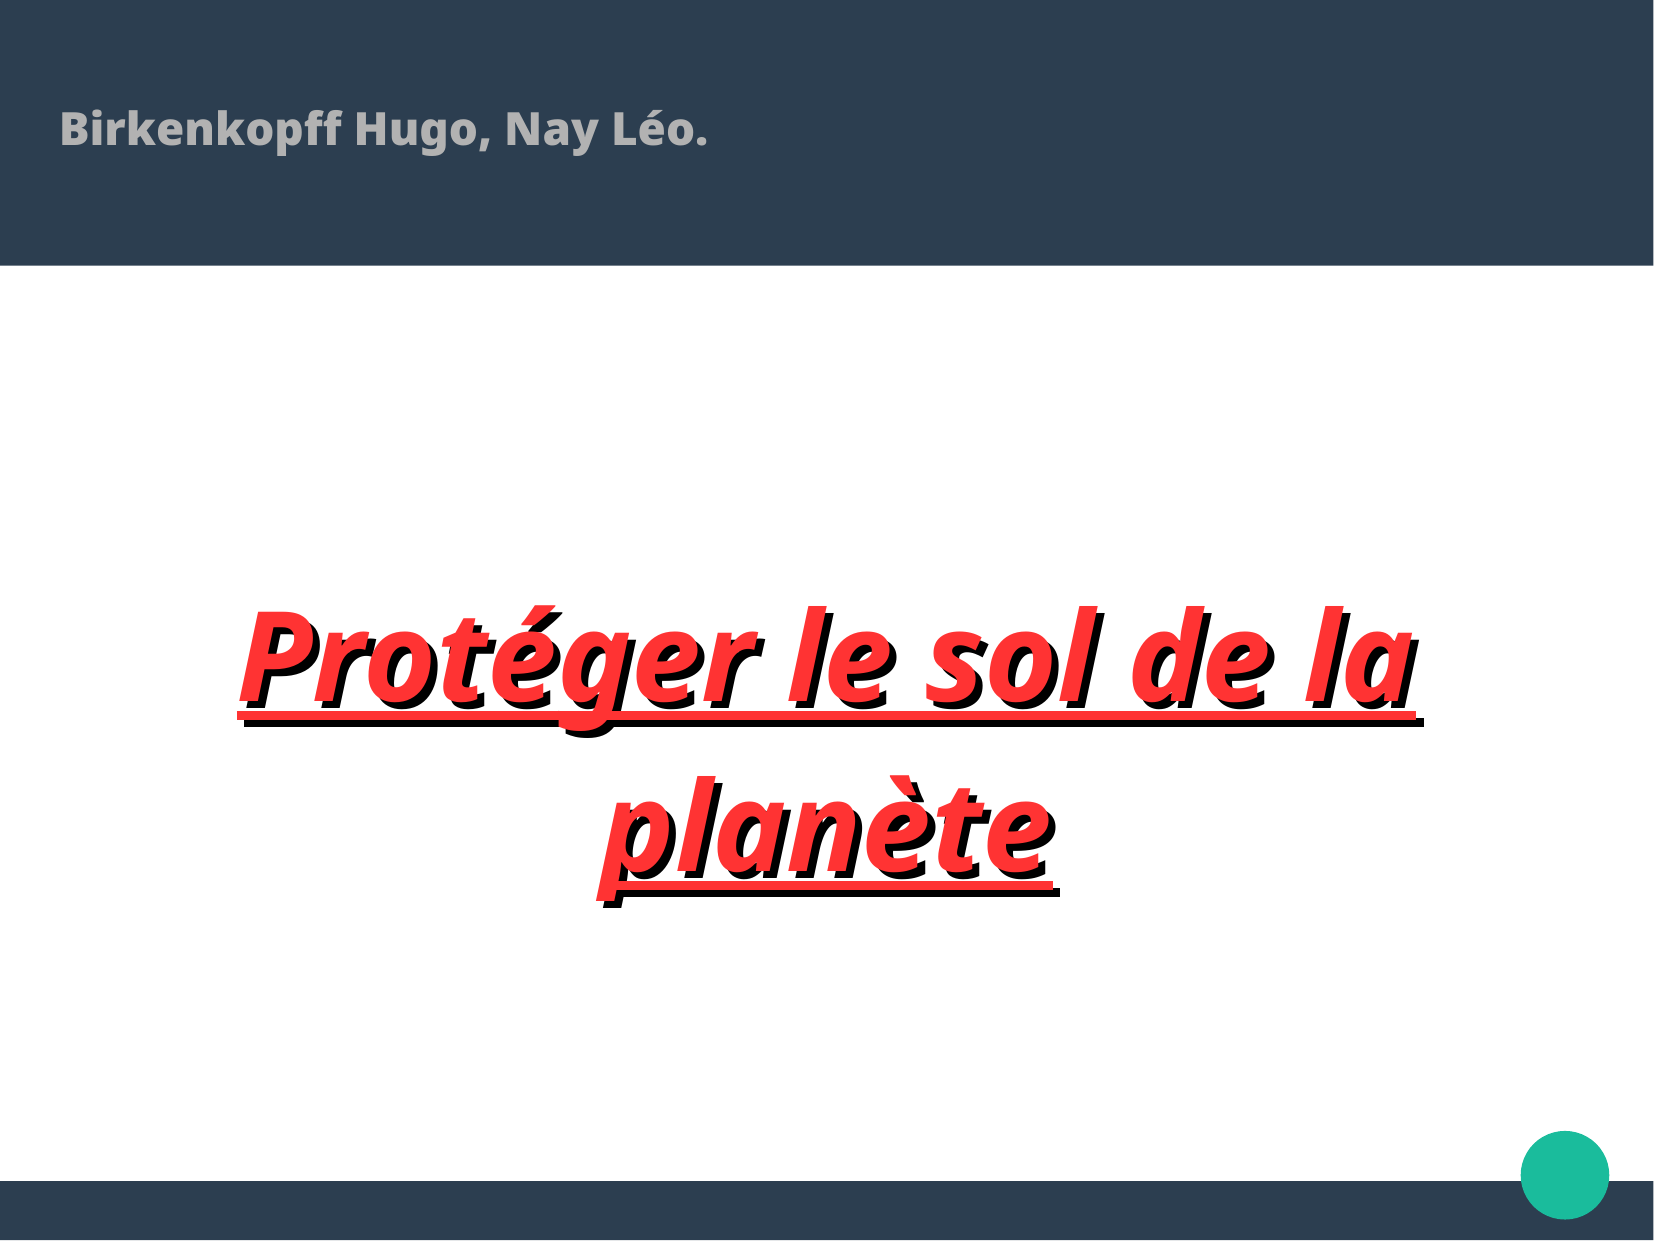

# Birkenkopff Hugo, Nay Léo.
Protéger le sol de la planète